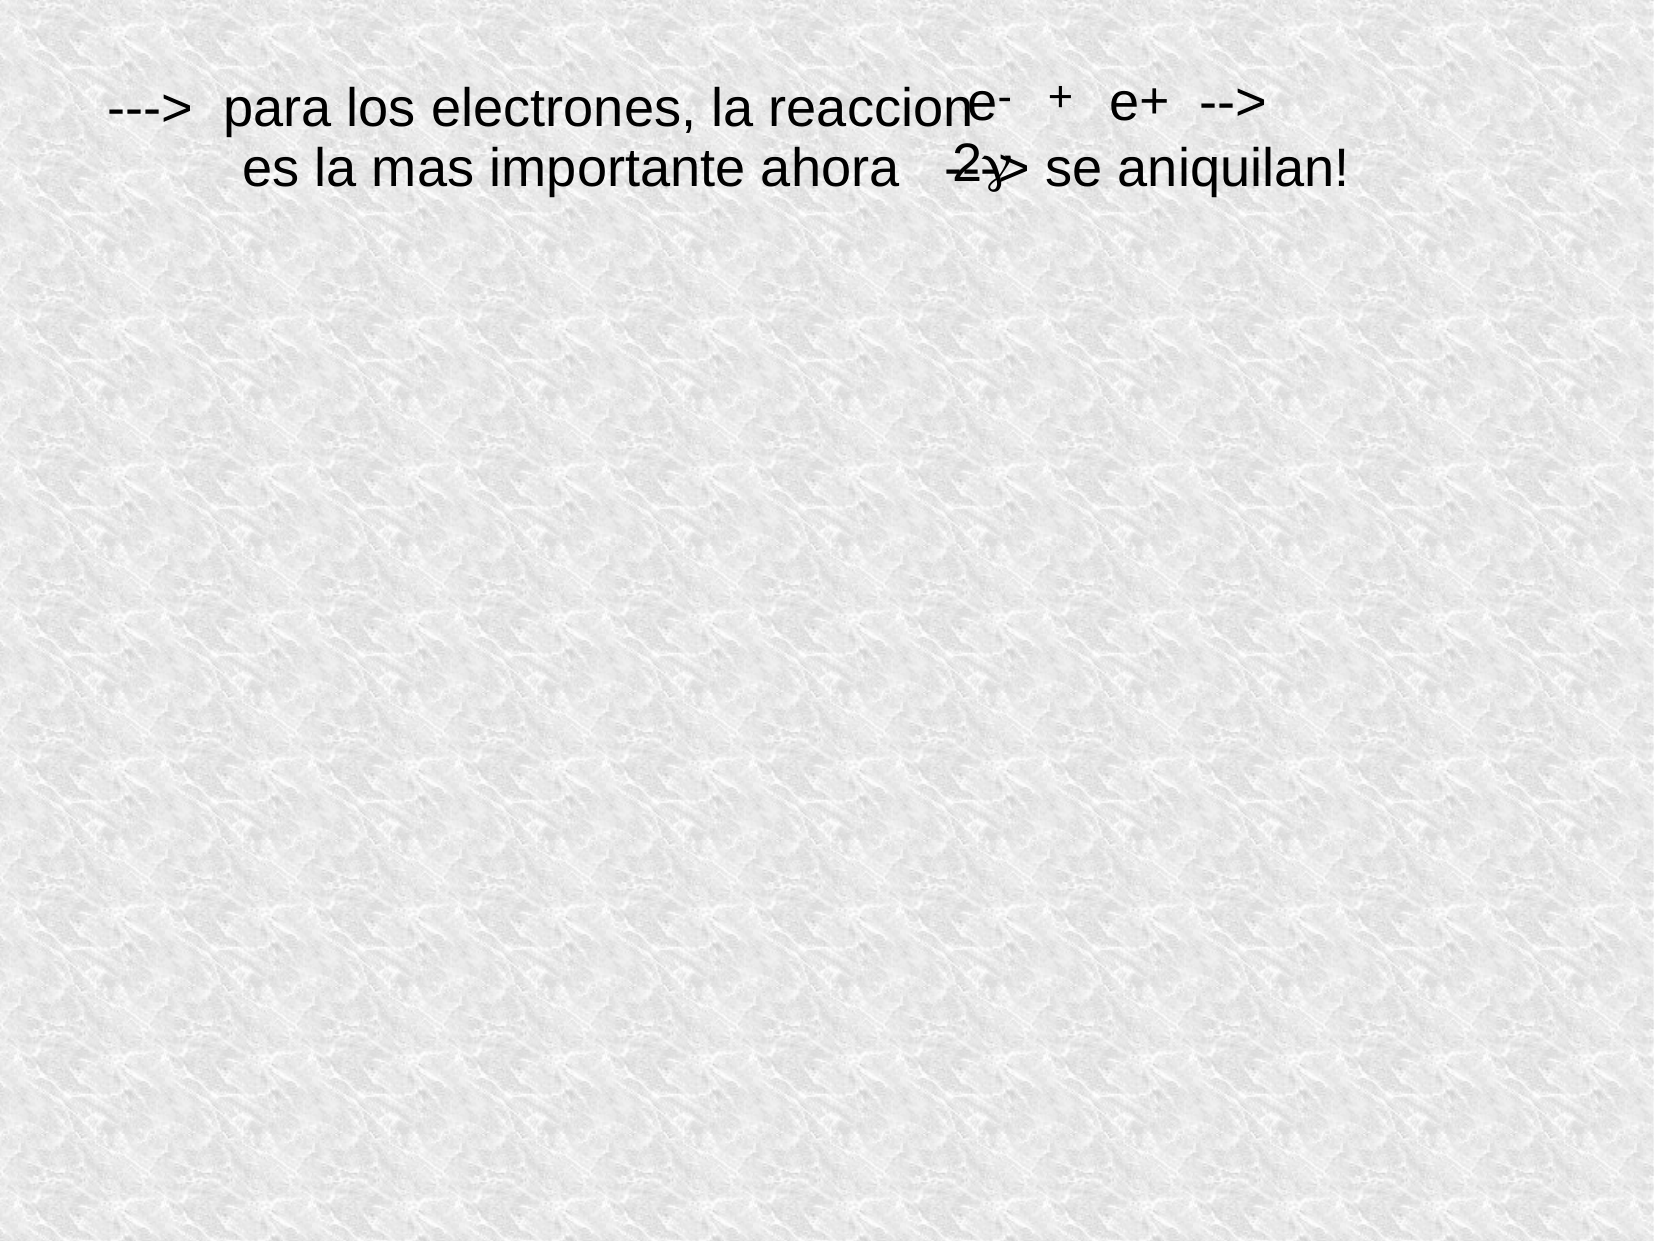

e- + e+ --> 2
---> para los electrones, la reaccion
 es la mas importante ahora ---> se aniquilan!